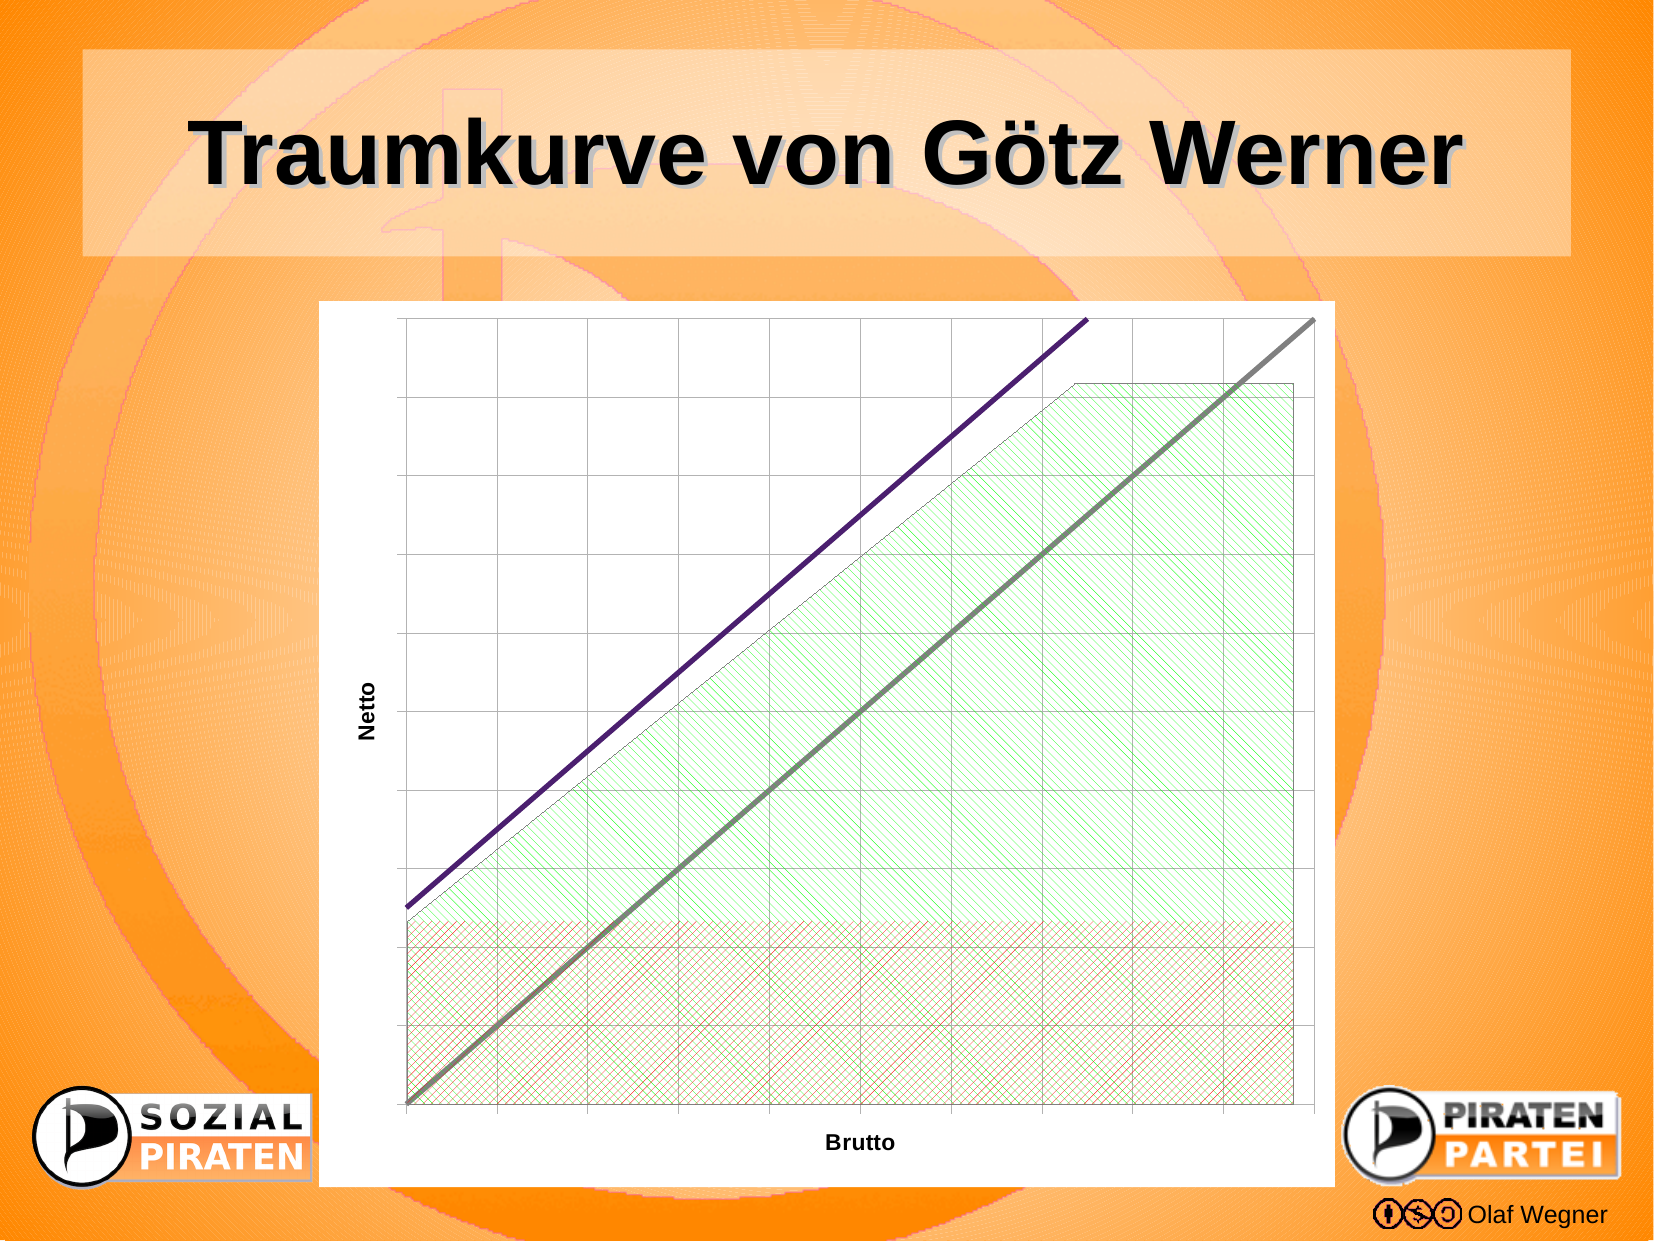

# Traumkurve von Götz Werner
### Chart
| Category | (N)EKS → GGE | |
|---|---|---|
Olaf Wegner